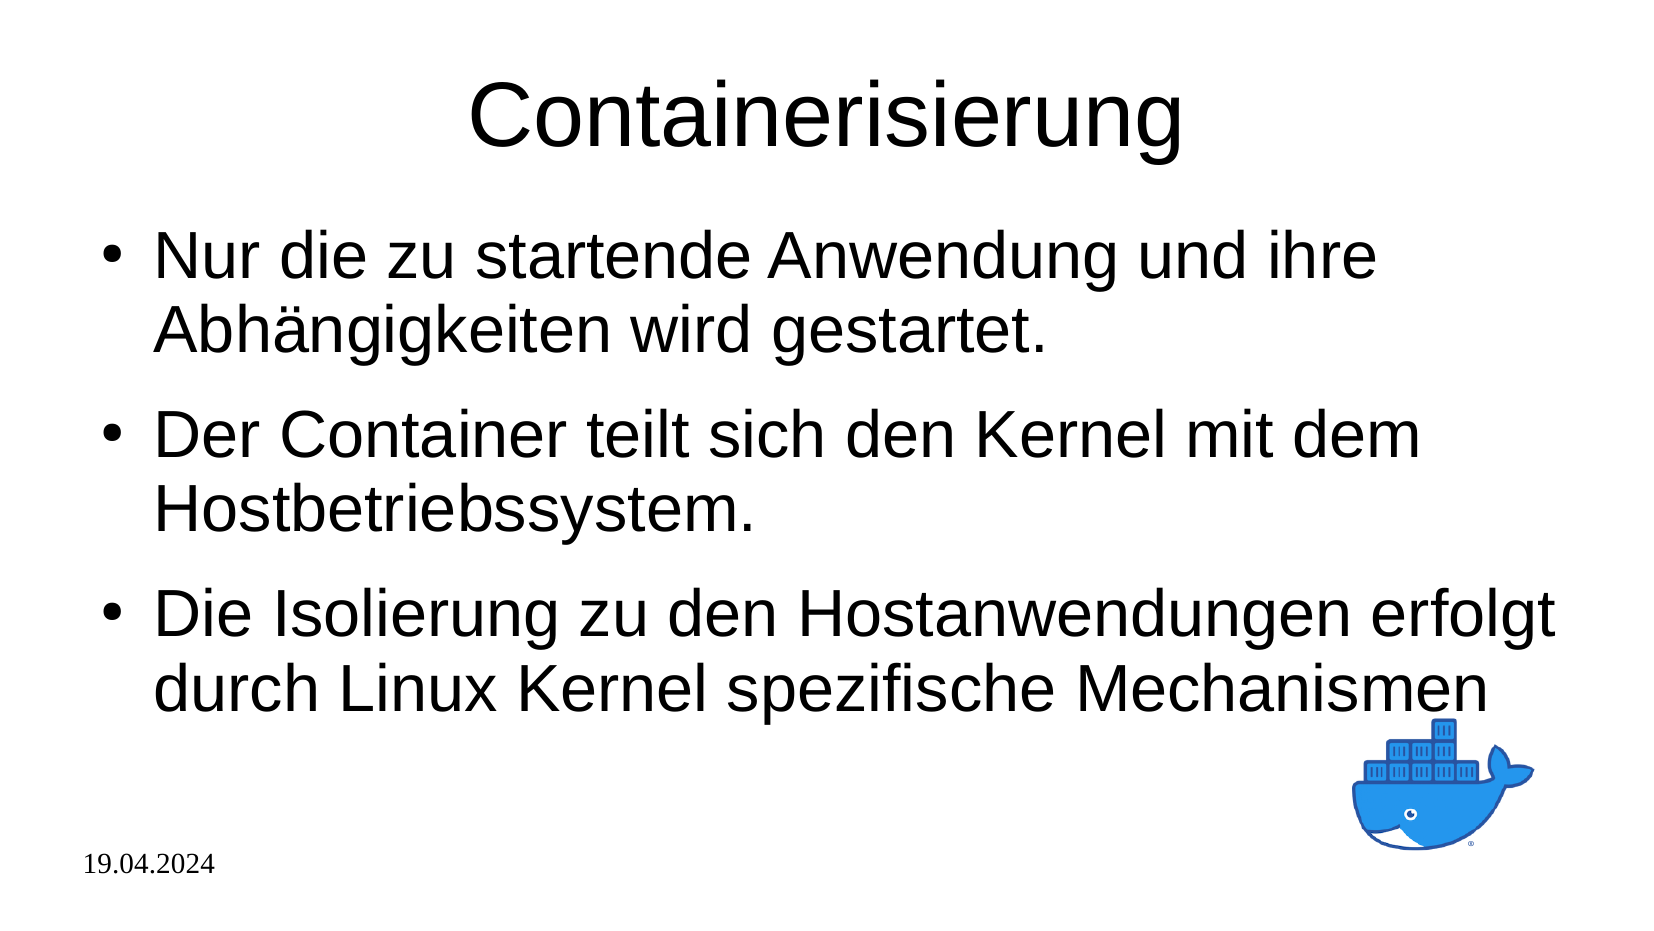

# Containerisierung
Nur die zu startende Anwendung und ihre Abhängigkeiten wird gestartet.
Der Container teilt sich den Kernel mit dem Hostbetriebssystem.
Die Isolierung zu den Hostanwendungen erfolgt durch Linux Kernel spezifische Mechanismen